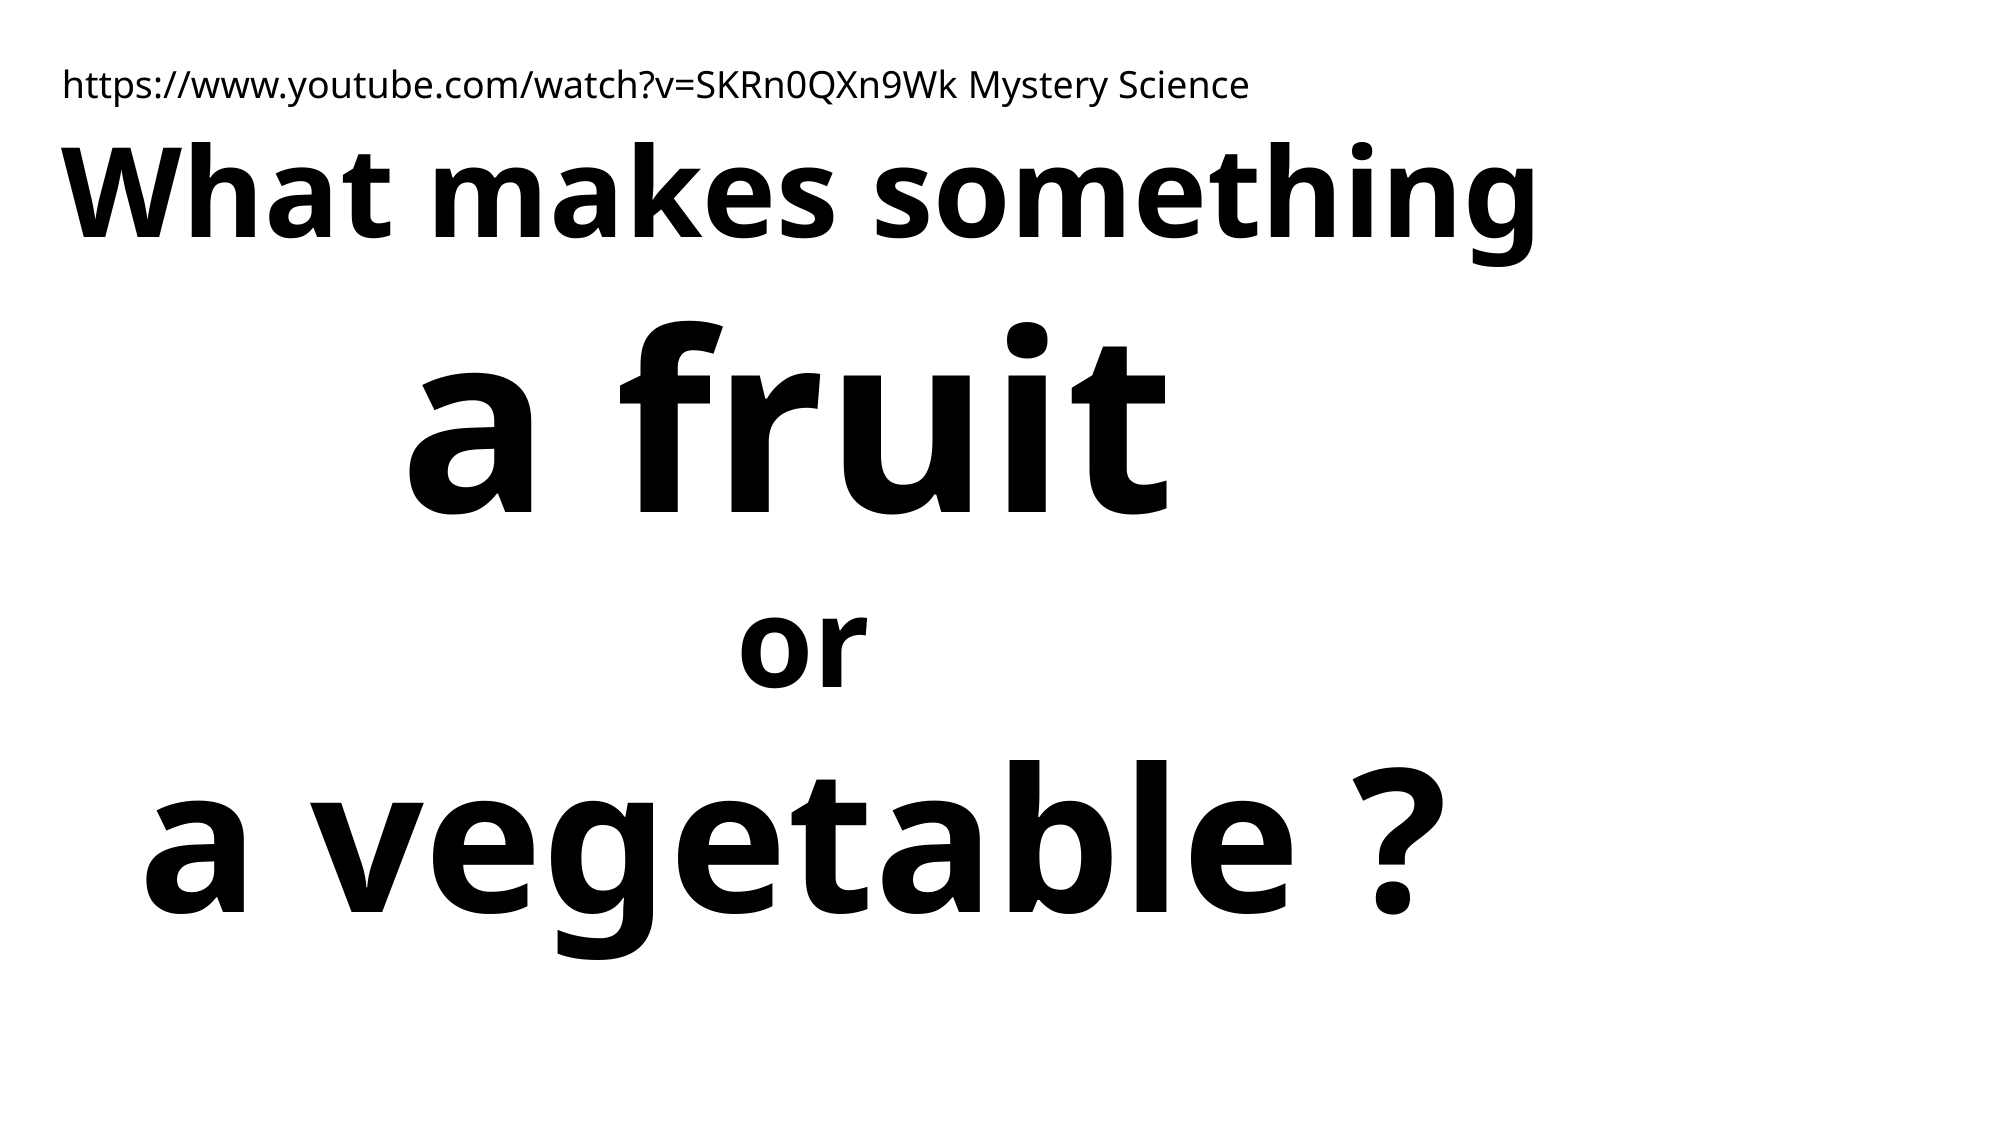

https://www.youtube.com/watch?v=SKRn0QXn9Wk Mystery Science
What makes something
a fruit
or
a vegetable ?